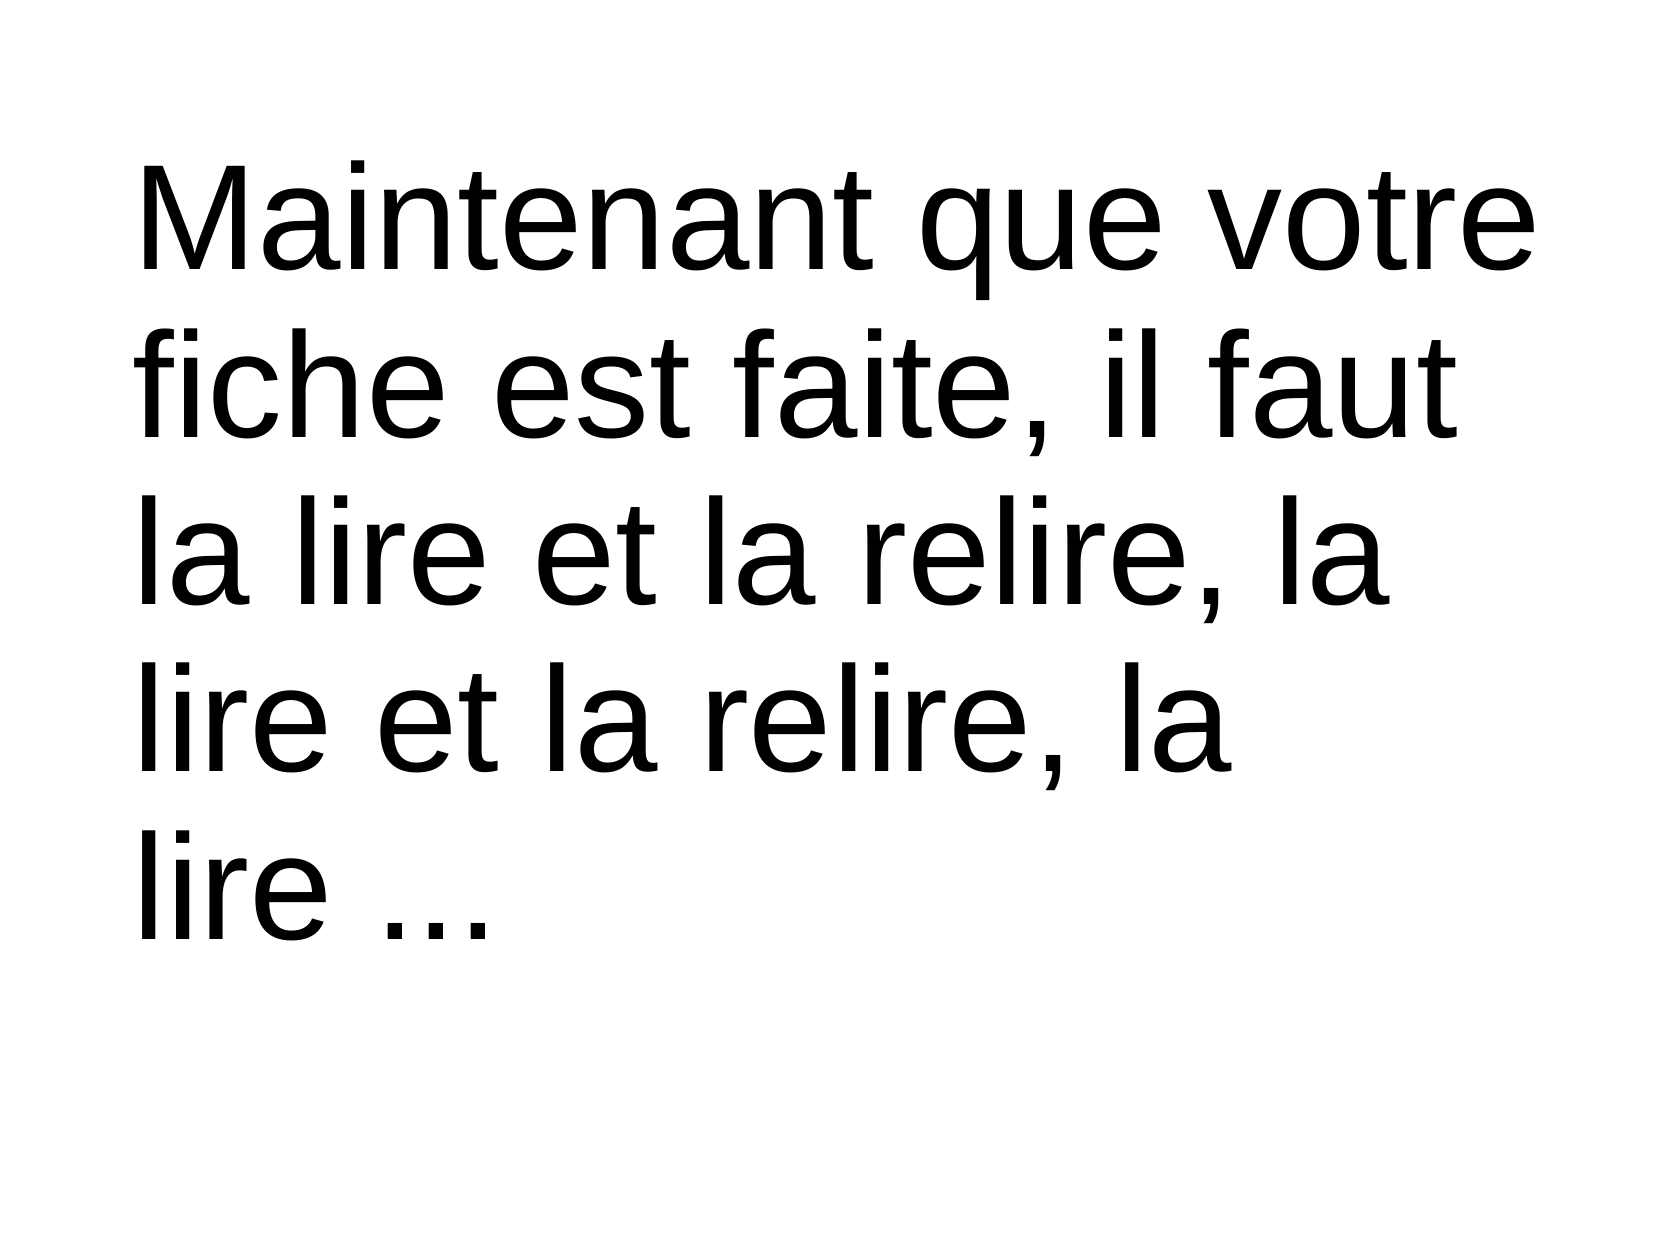

Maintenant que votre fiche est faite, il faut la lire et la relire, la lire et la relire, la lire ...